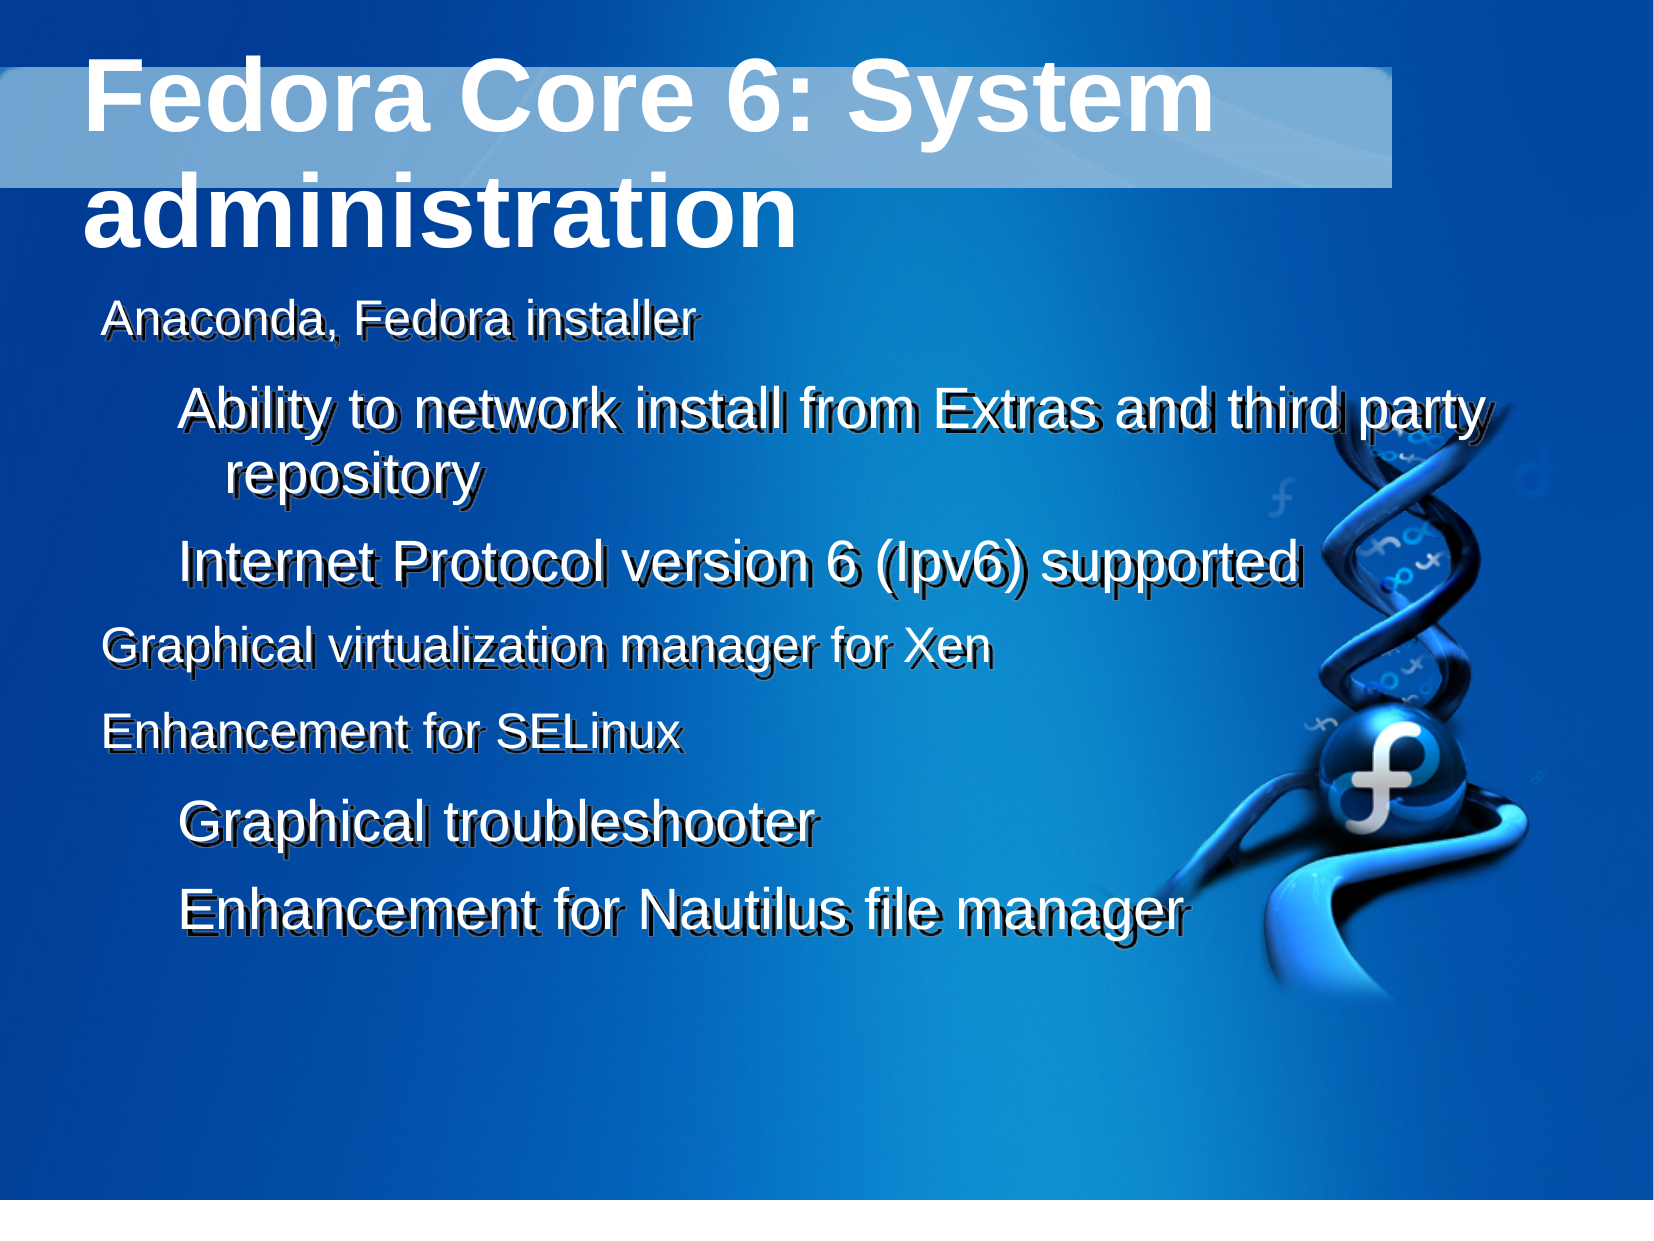

# Fedora Core 6: System administration
Anaconda, Fedora installer
Ability to network install from Extras and third party repository
Internet Protocol version 6 (Ipv6) supported
Graphical virtualization manager for Xen
Enhancement for SELinux
Graphical troubleshooter
Enhancement for Nautilus file manager